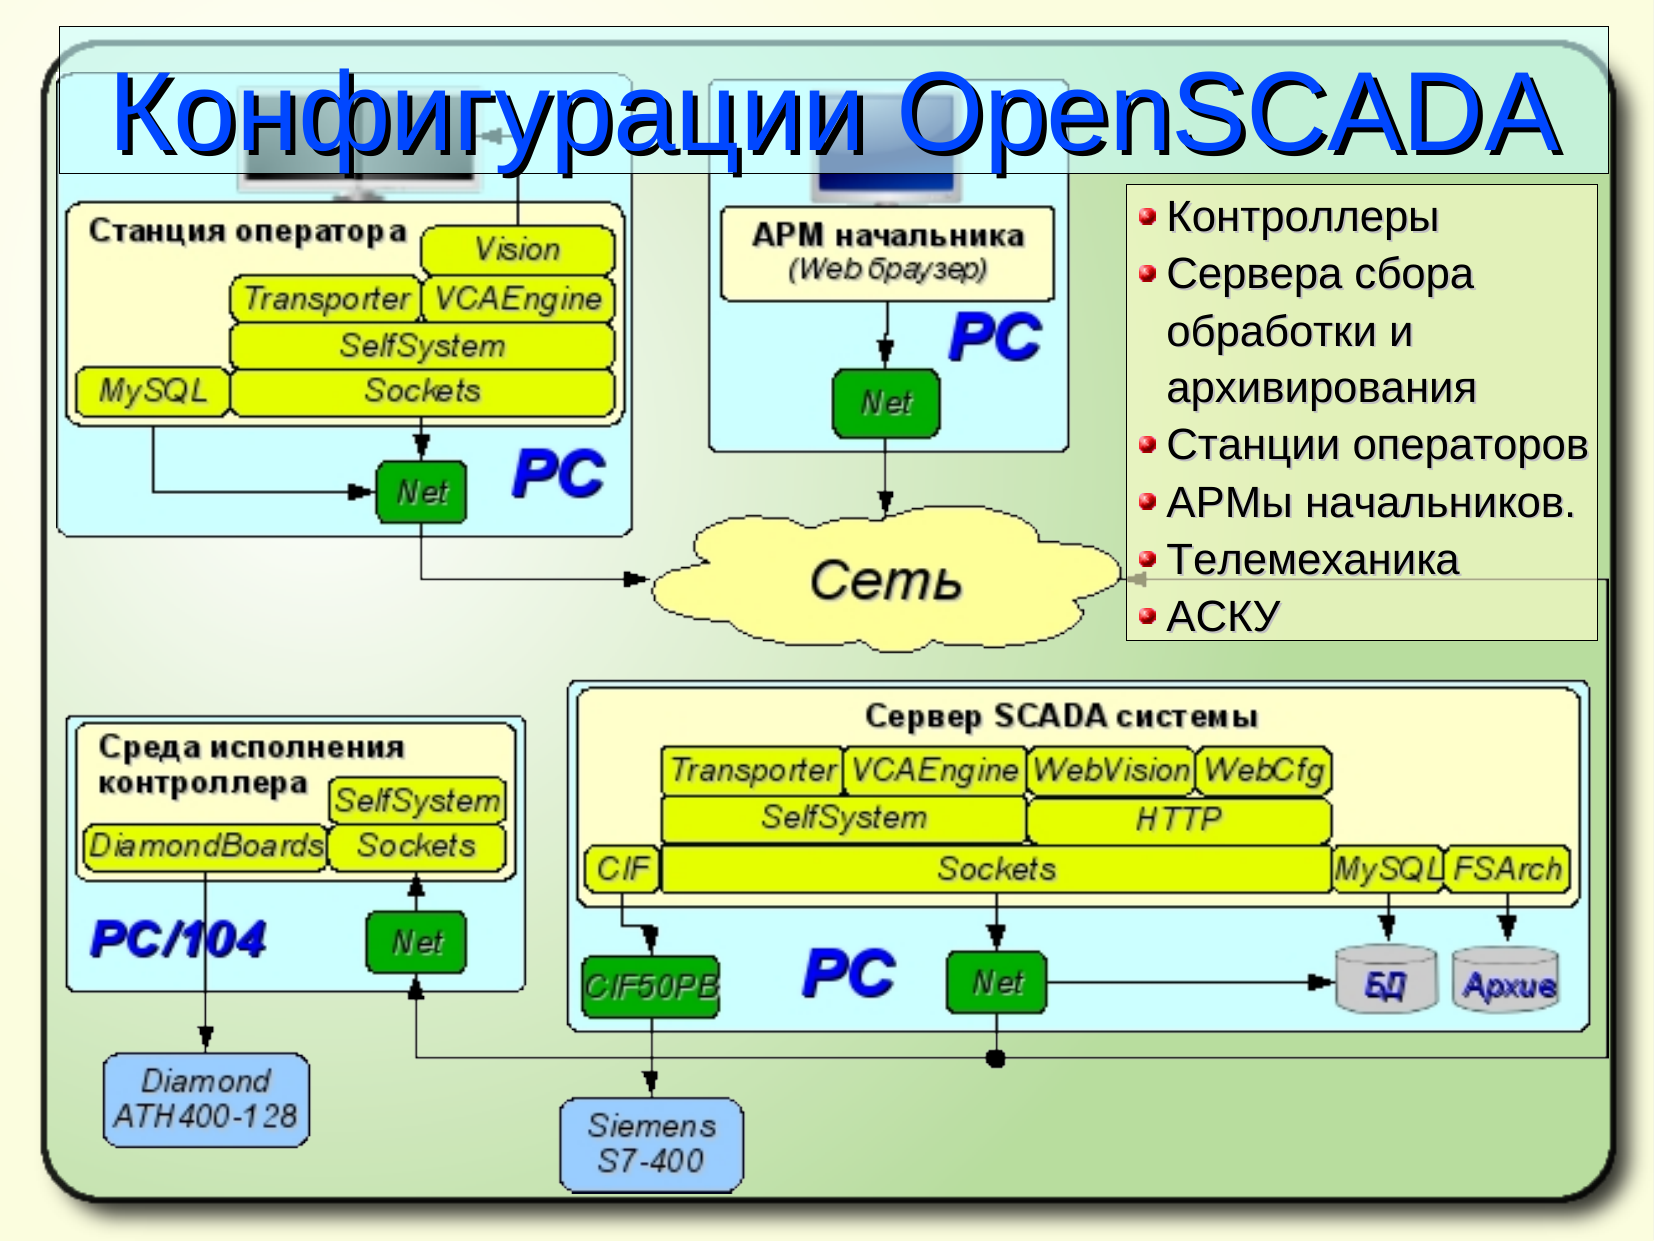

# Конфигурации OpenSCADA
Контроллеры
Сервера сбора обработки и архивирования
Станции операторов
АРМы начальников.
Телемеханика
АСКУ